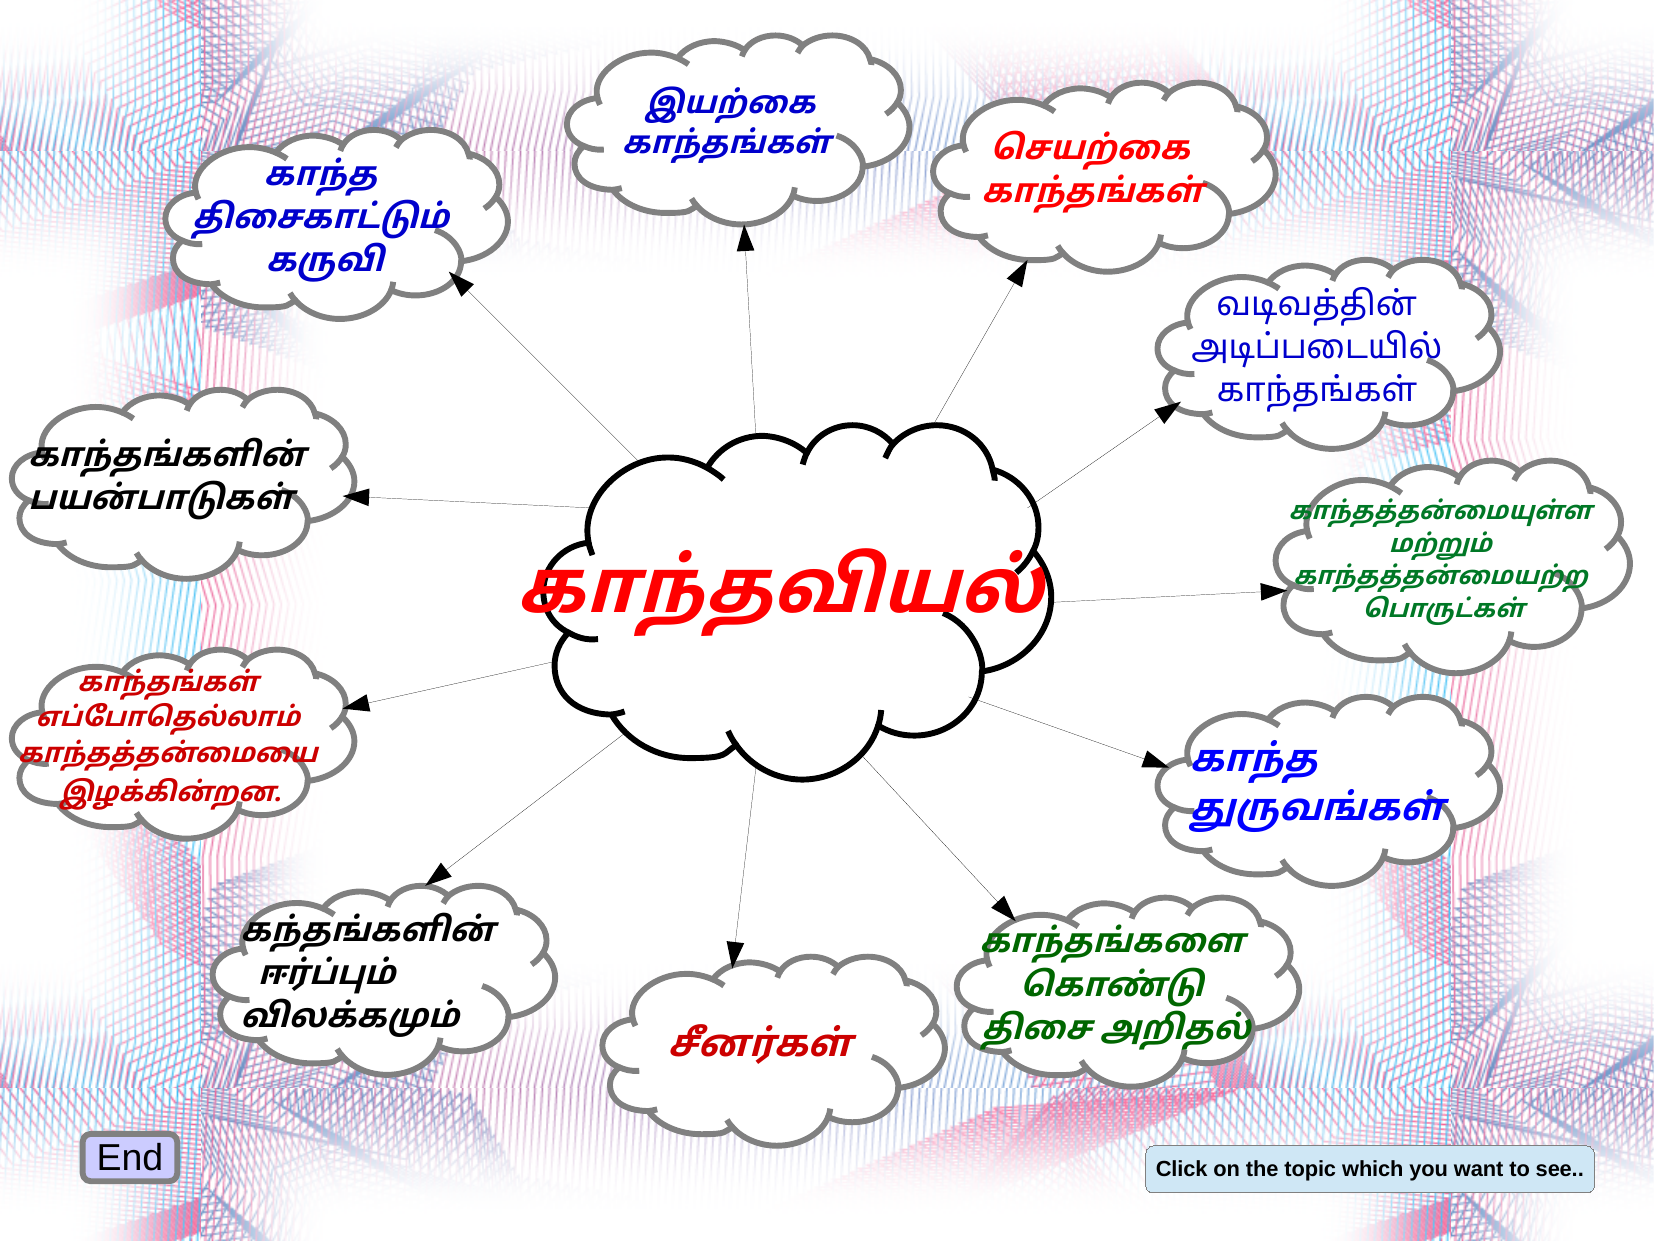

இயற்கை
காந்தங்கள்
 செயற்கை
காந்தங்கள்
காந்த
திசைகாட்டும்
கருவி
வடிவத்தின்
 அடிப்படையில்
காந்தங்கள்
காந்தங்களின்
பயன்பாடுகள்
காந்தவியல்
காந்தத்தன்மையுள்ள
 மற்றும்
காந்தத்தன்மையற்ற
 பொருட்கள்
காந்தங்கள்
எப்போதெல்லாம்
காந்தத்தன்மையை
இழக்கின்றன.
காந்த
துருவங்கள்
கந்தங்களின்
 ஈர்ப்பும்
விலக்கமும்
காந்தங்களை
கொண்டு
திசை அறிதல்
சீனர்கள்
End
Click on the topic which you want to see..